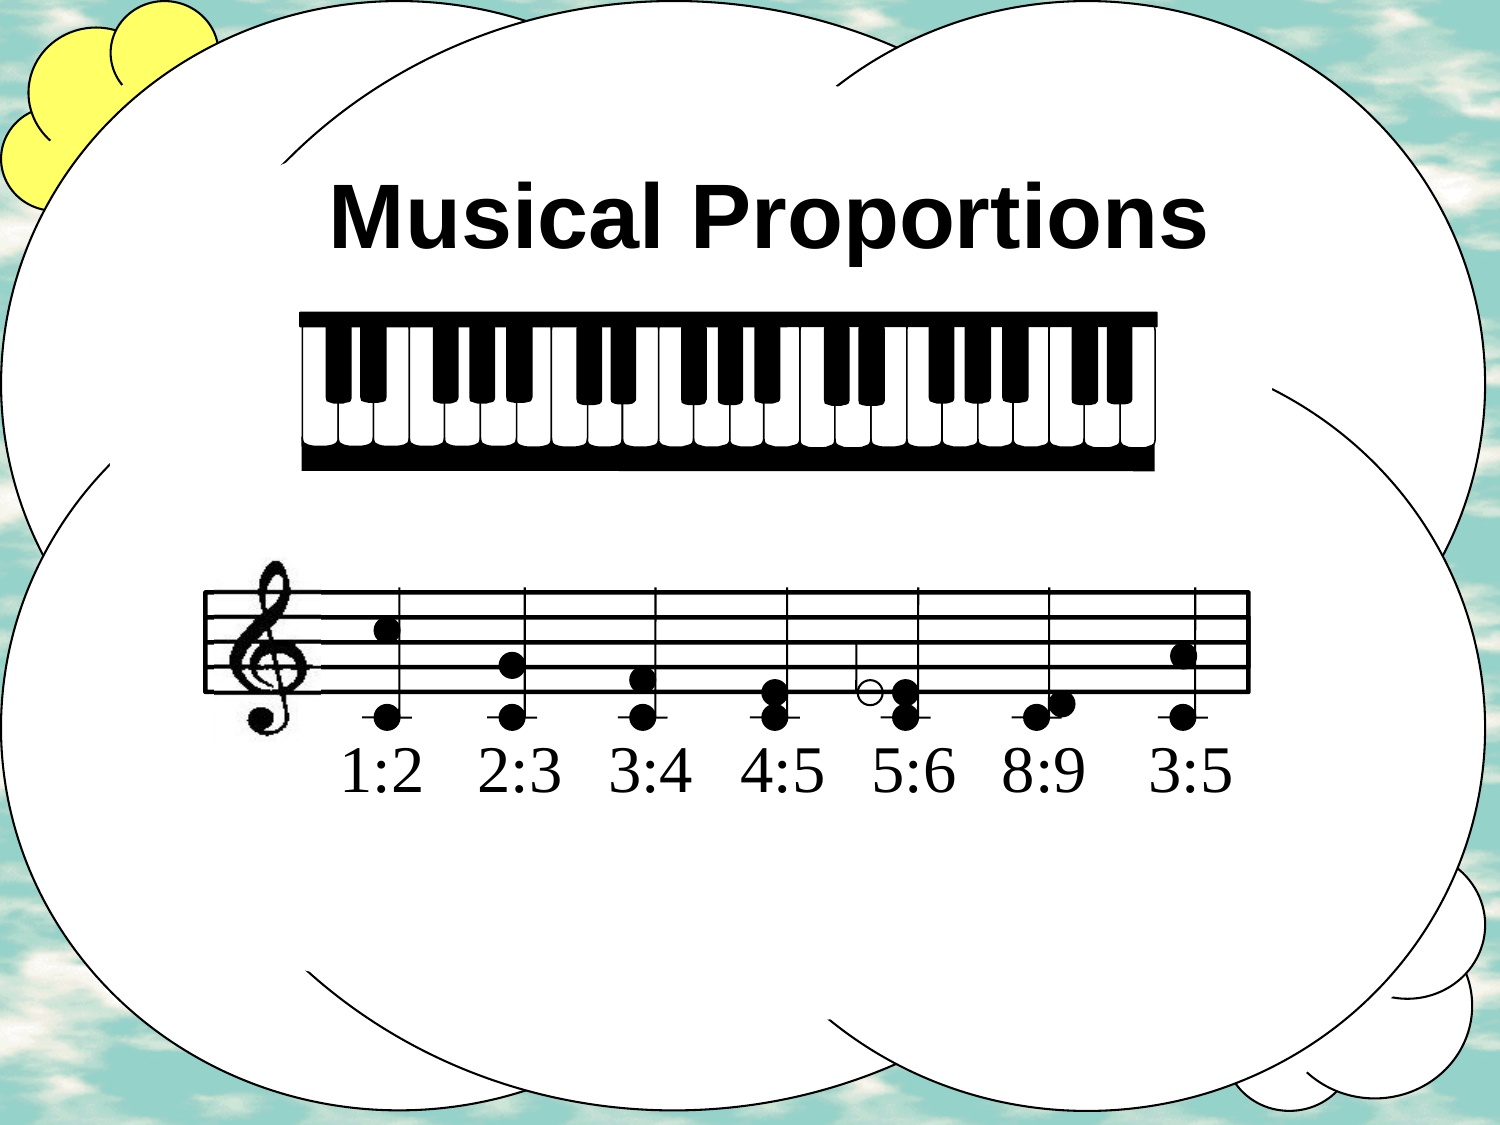

# Musical Proportions
1:2
2:3
3:4
4:5
5:6
8:9
3:5